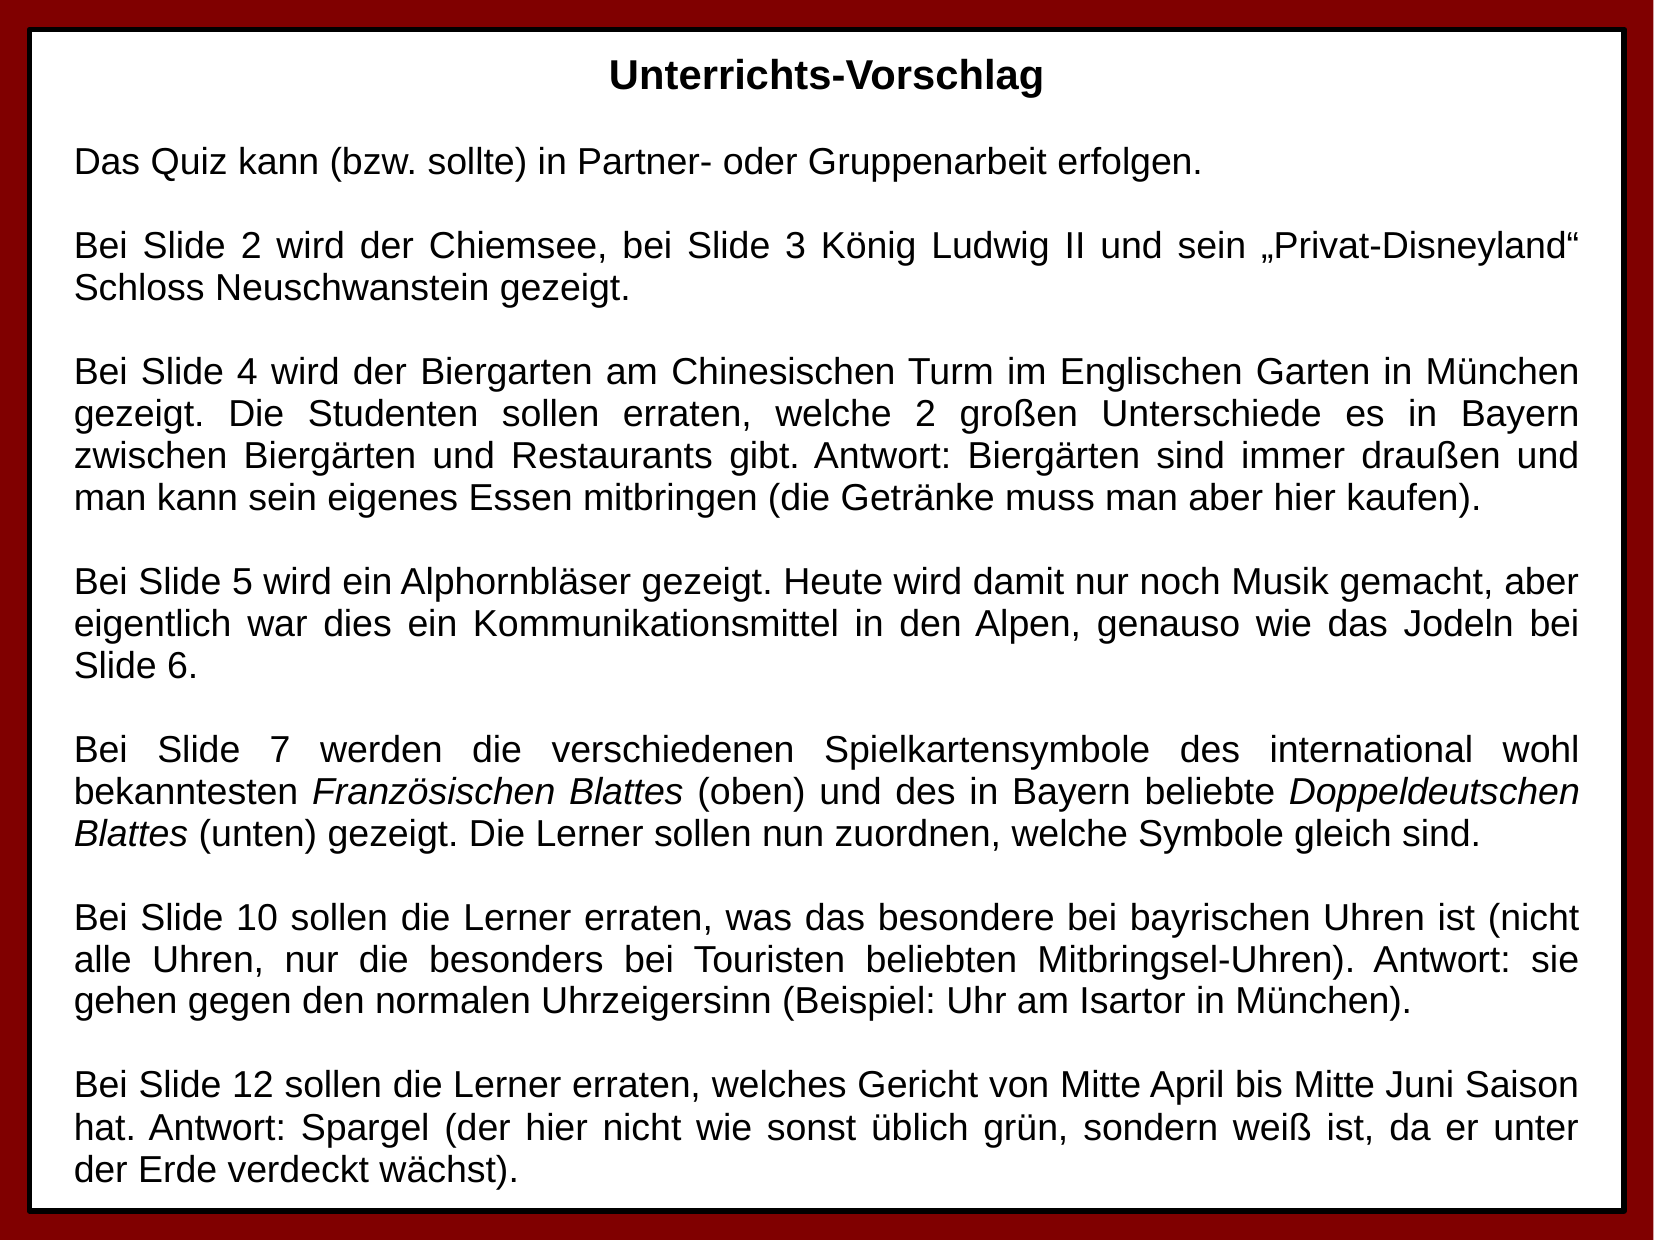

Unterrichts-Vorschlag
Das Quiz kann (bzw. sollte) in Partner- oder Gruppenarbeit erfolgen.
Bei Slide 2 wird der Chiemsee, bei Slide 3 König Ludwig II und sein „Privat-Disneyland“ Schloss Neuschwanstein gezeigt.
Bei Slide 4 wird der Biergarten am Chinesischen Turm im Englischen Garten in München gezeigt. Die Studenten sollen erraten, welche 2 großen Unterschiede es in Bayern zwischen Biergärten und Restaurants gibt. Antwort: Biergärten sind immer draußen und man kann sein eigenes Essen mitbringen (die Getränke muss man aber hier kaufen).
Bei Slide 5 wird ein Alphornbläser gezeigt. Heute wird damit nur noch Musik gemacht, aber eigentlich war dies ein Kommunikationsmittel in den Alpen, genauso wie das Jodeln bei Slide 6.
Bei Slide 7 werden die verschiedenen Spielkartensymbole des international wohl bekanntesten Französischen Blattes (oben) und des in Bayern beliebte Doppeldeutschen Blattes (unten) gezeigt. Die Lerner sollen nun zuordnen, welche Symbole gleich sind.
Bei Slide 10 sollen die Lerner erraten, was das besondere bei bayrischen Uhren ist (nicht alle Uhren, nur die besonders bei Touristen beliebten Mitbringsel-Uhren). Antwort: sie gehen gegen den normalen Uhrzeigersinn (Beispiel: Uhr am Isartor in München).
Bei Slide 12 sollen die Lerner erraten, welches Gericht von Mitte April bis Mitte Juni Saison hat. Antwort: Spargel (der hier nicht wie sonst üblich grün, sondern weiß ist, da er unter der Erde verdeckt wächst).